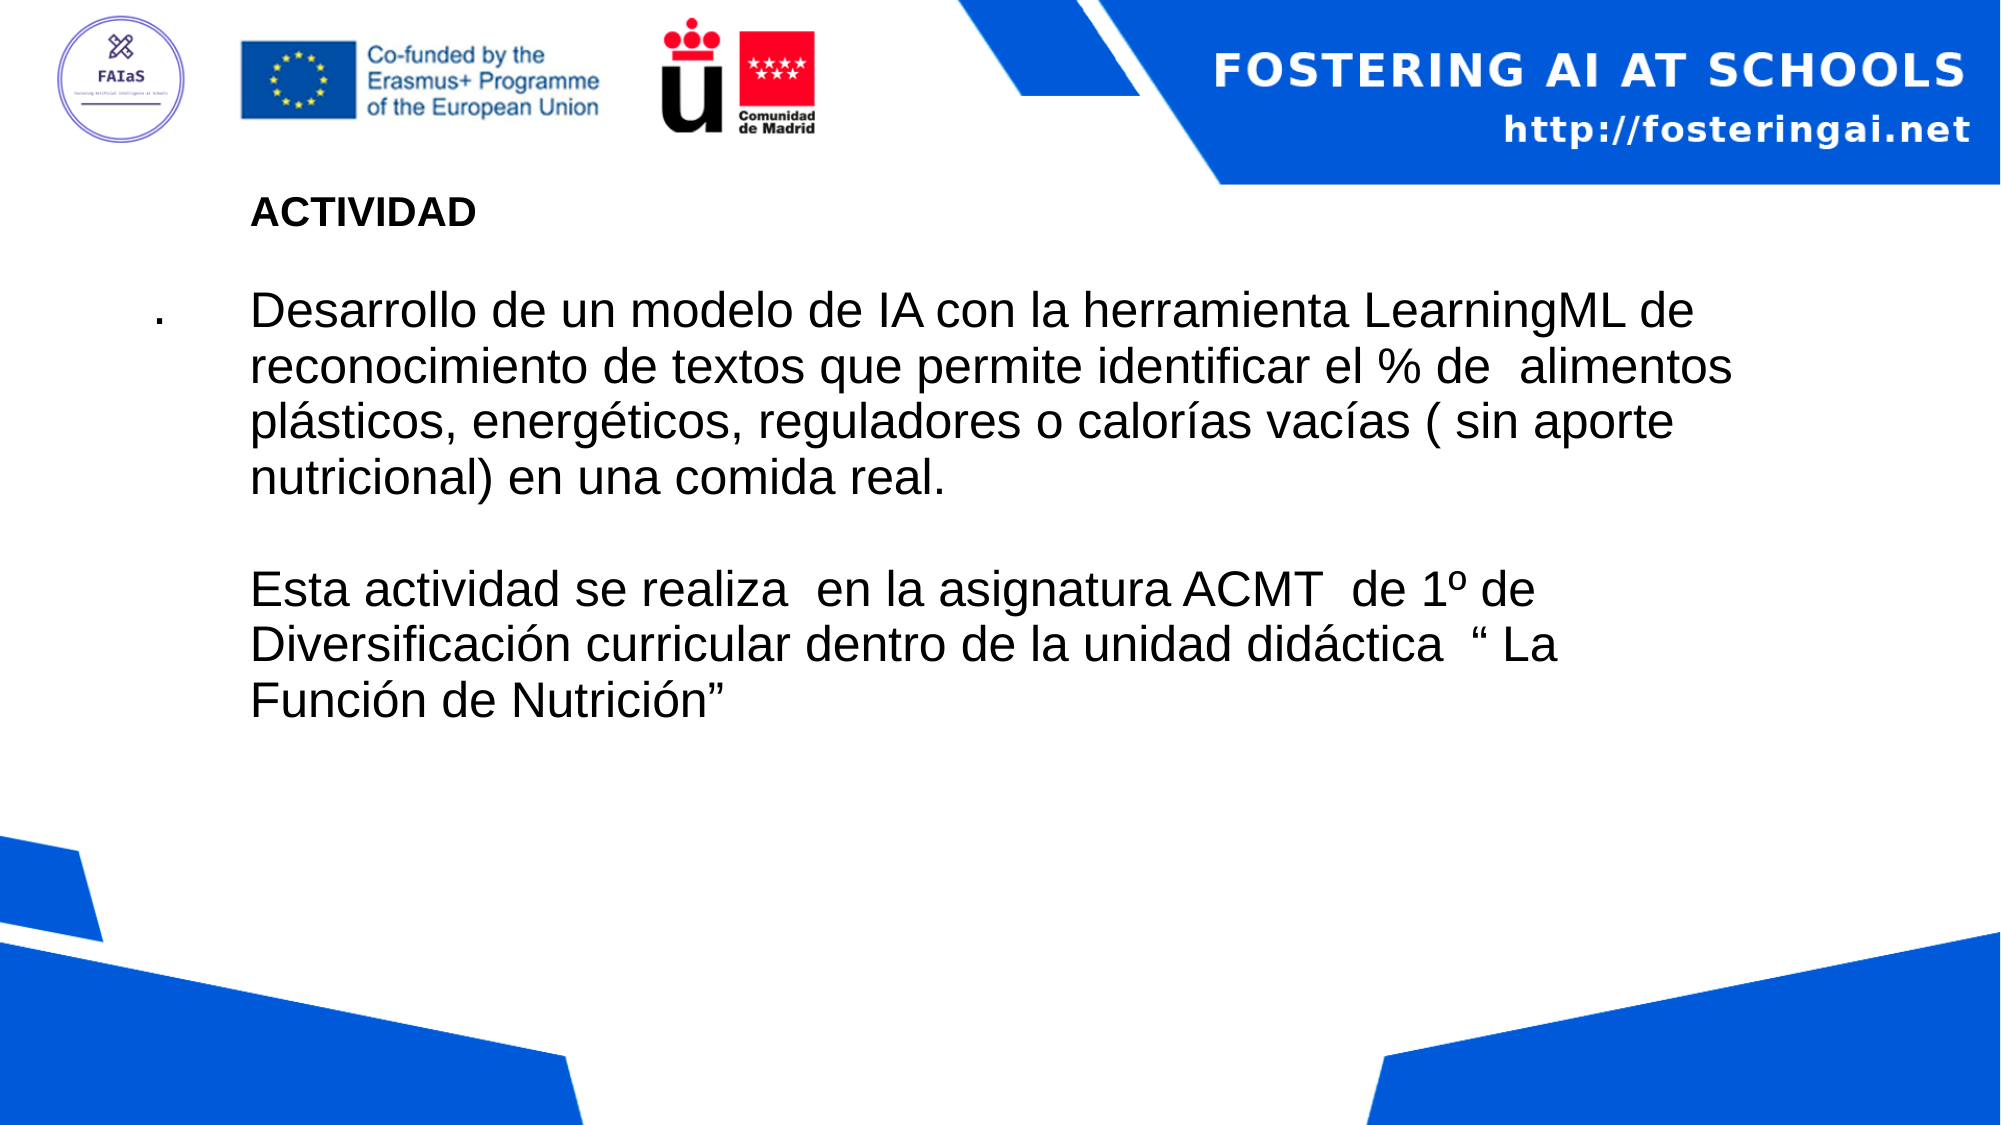

ACTIVIDAD
Desarrollo de un modelo de IA con la herramienta LearningML de reconocimiento de textos que permite identificar el % de alimentos plásticos, energéticos, reguladores o calorías vacías ( sin aporte nutricional) en una comida real.
Esta actividad se realiza en la asignatura ACMT de 1º de Diversificación curricular dentro de la unidad didáctica “ La Función de Nutrición”
# .